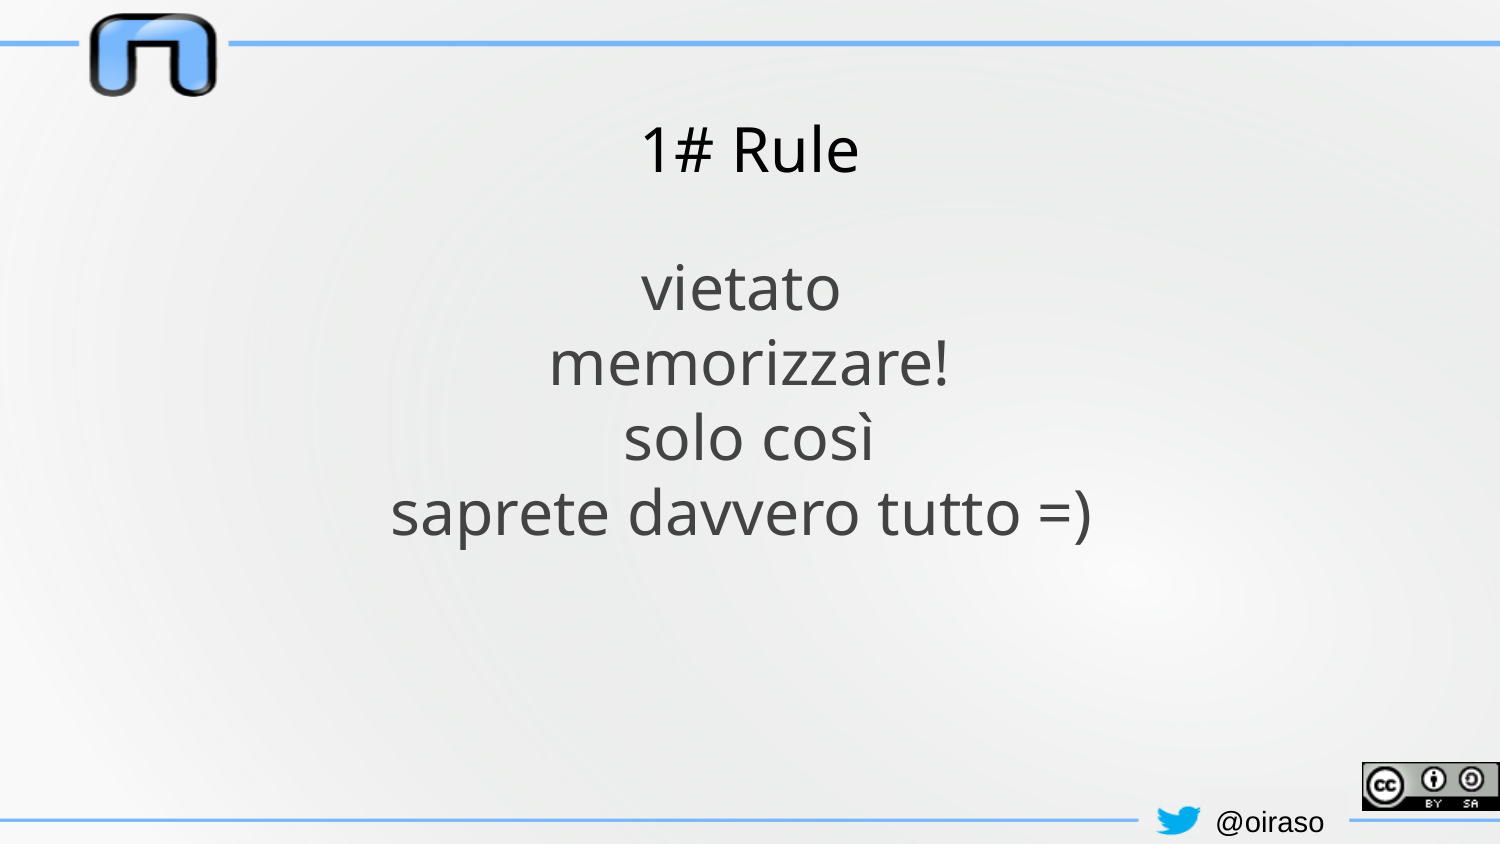

1# Rule
# vietato
memorizzare!
solo così
saprete davvero tutto =)
@oirasor